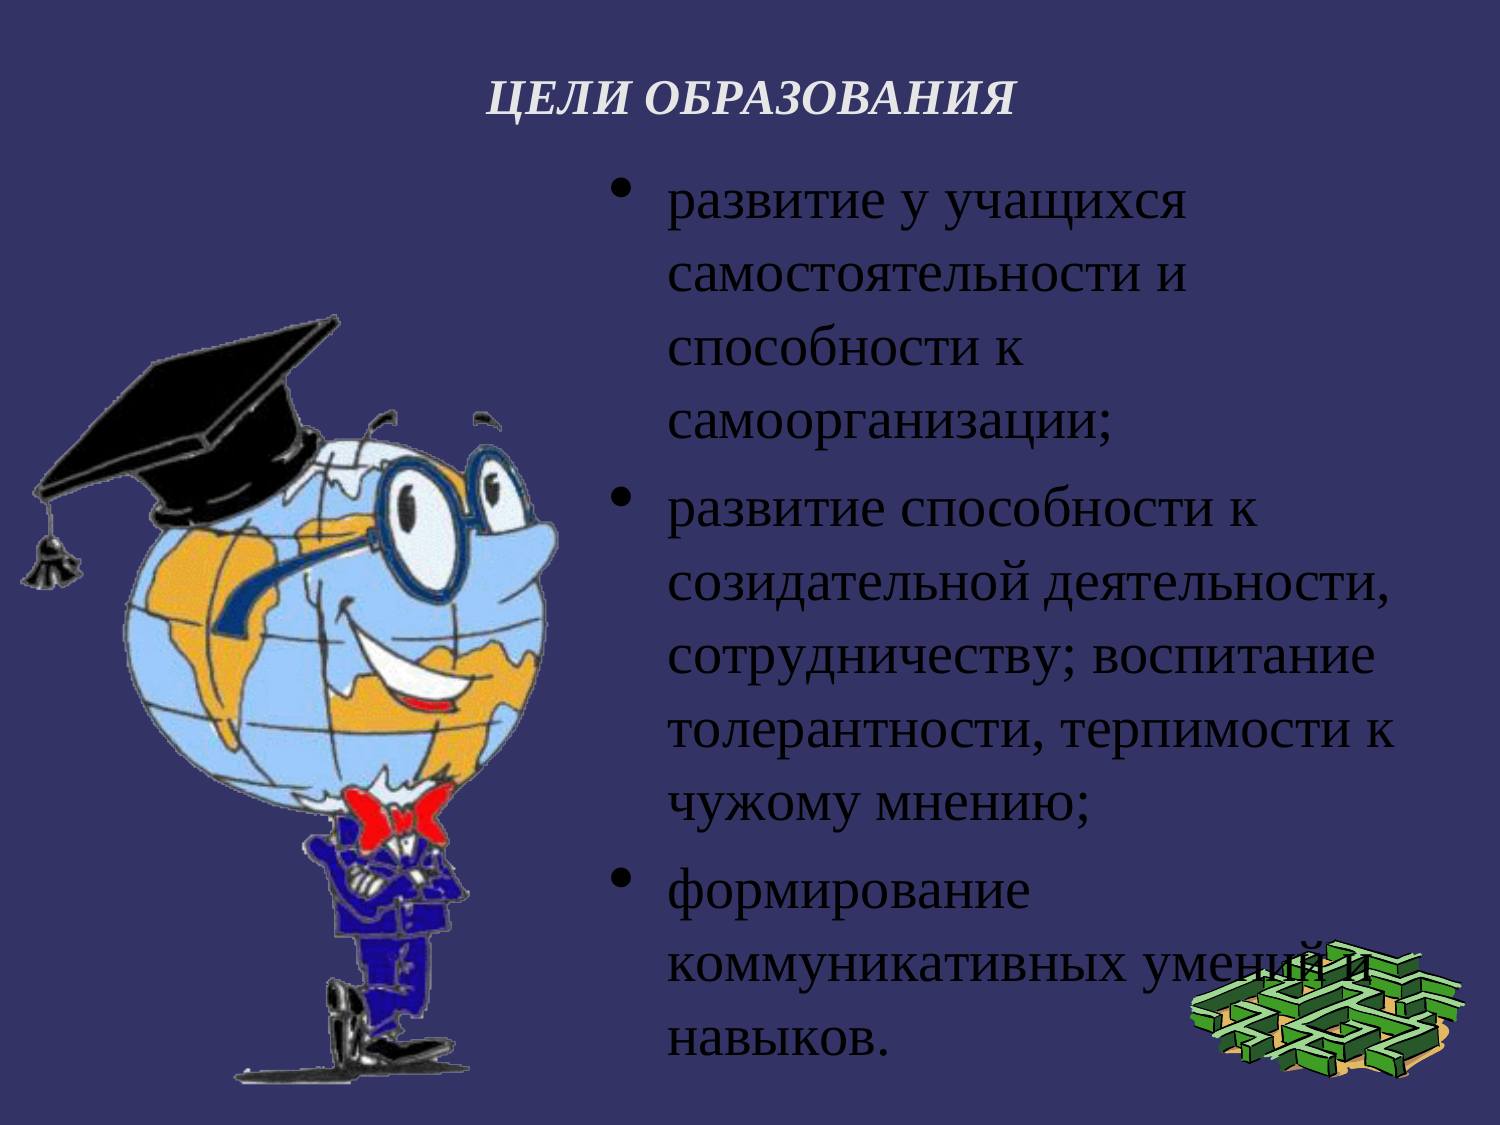

# ЦЕЛИ ОБРАЗОВАНИЯ
развитие у учащихся самостоятельности и способности к самоорганизации;
развитие способности к созидательной деятельности, сотрудничеству; воспитание толерантности, терпимости к чужому мнению;
формирование коммуникативных умений и навыков.